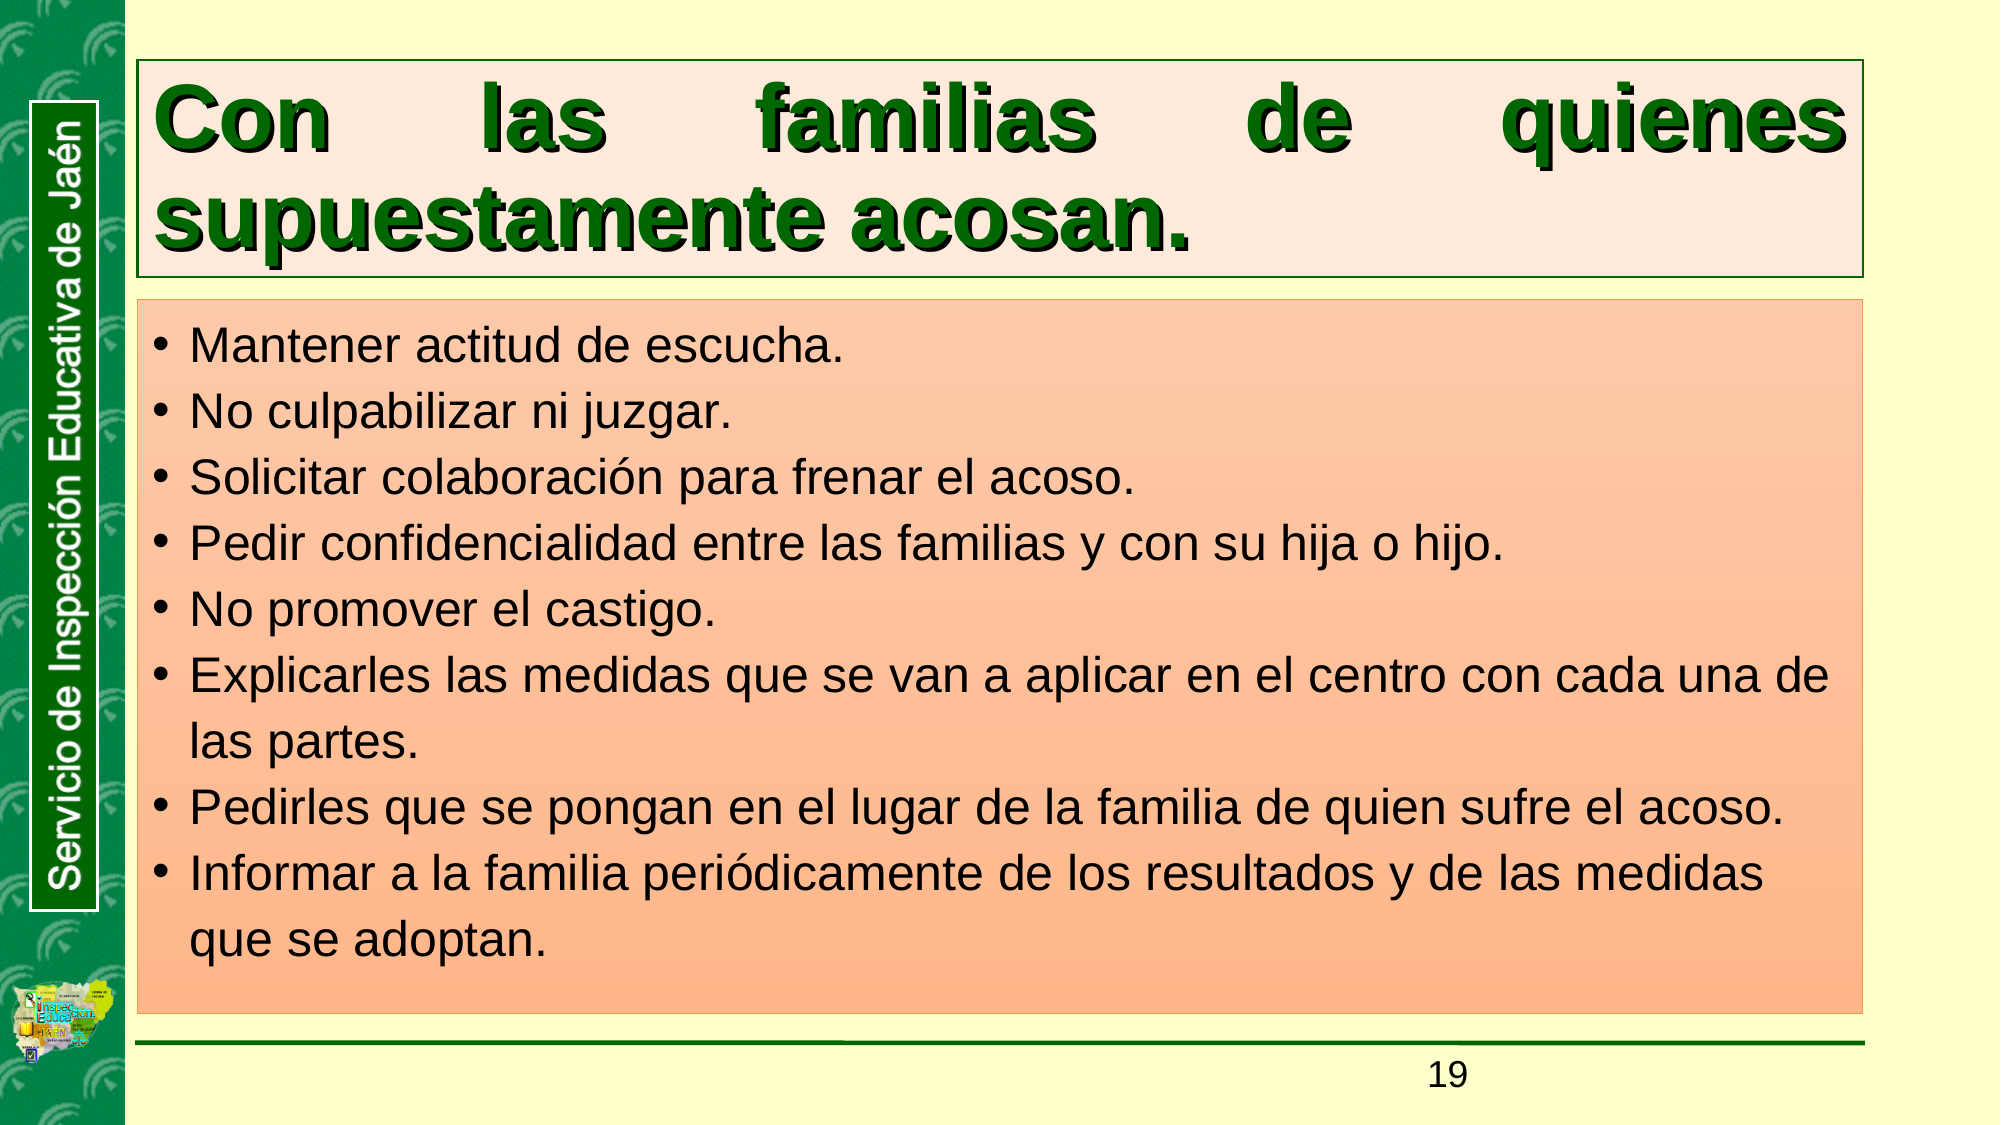

Con las familias de quienes supuestamente acosan.
Mantener actitud de escucha.
No culpabilizar ni juzgar.
Solicitar colaboración para frenar el acoso.
Pedir confidencialidad entre las familias y con su hija o hijo.
No promover el castigo.
Explicarles las medidas que se van a aplicar en el centro con cada una de las partes.
Pedirles que se pongan en el lugar de la familia de quien sufre el acoso.
Informar a la familia periódicamente de los resultados y de las medidas que se adoptan.